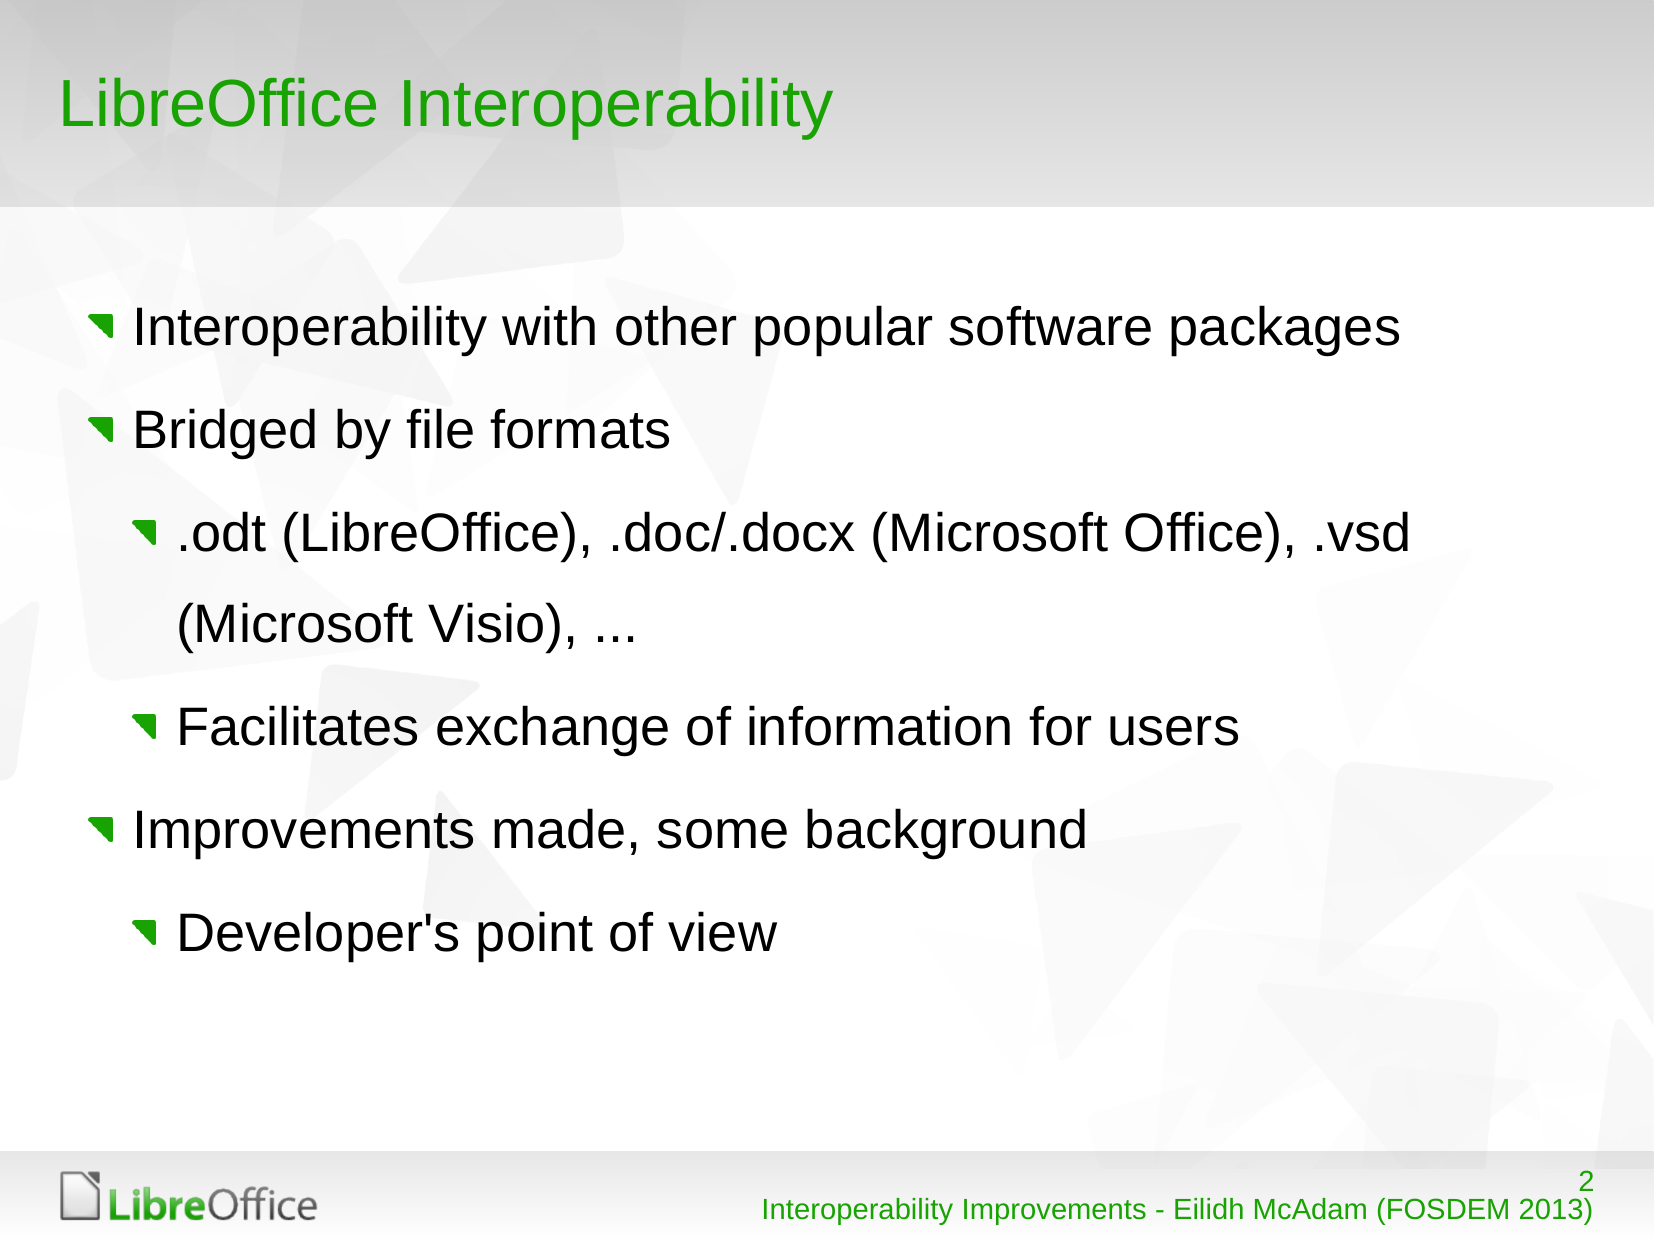

# LibreOffice Interoperability
Interoperability with other popular software packages
Bridged by file formats
.odt (LibreOffice), .doc/.docx (Microsoft Office), .vsd (Microsoft Visio), ...
Facilitates exchange of information for users
Improvements made, some background
Developer's point of view
2
Interoperability Improvements - Eilidh McAdam (FOSDEM 2013)